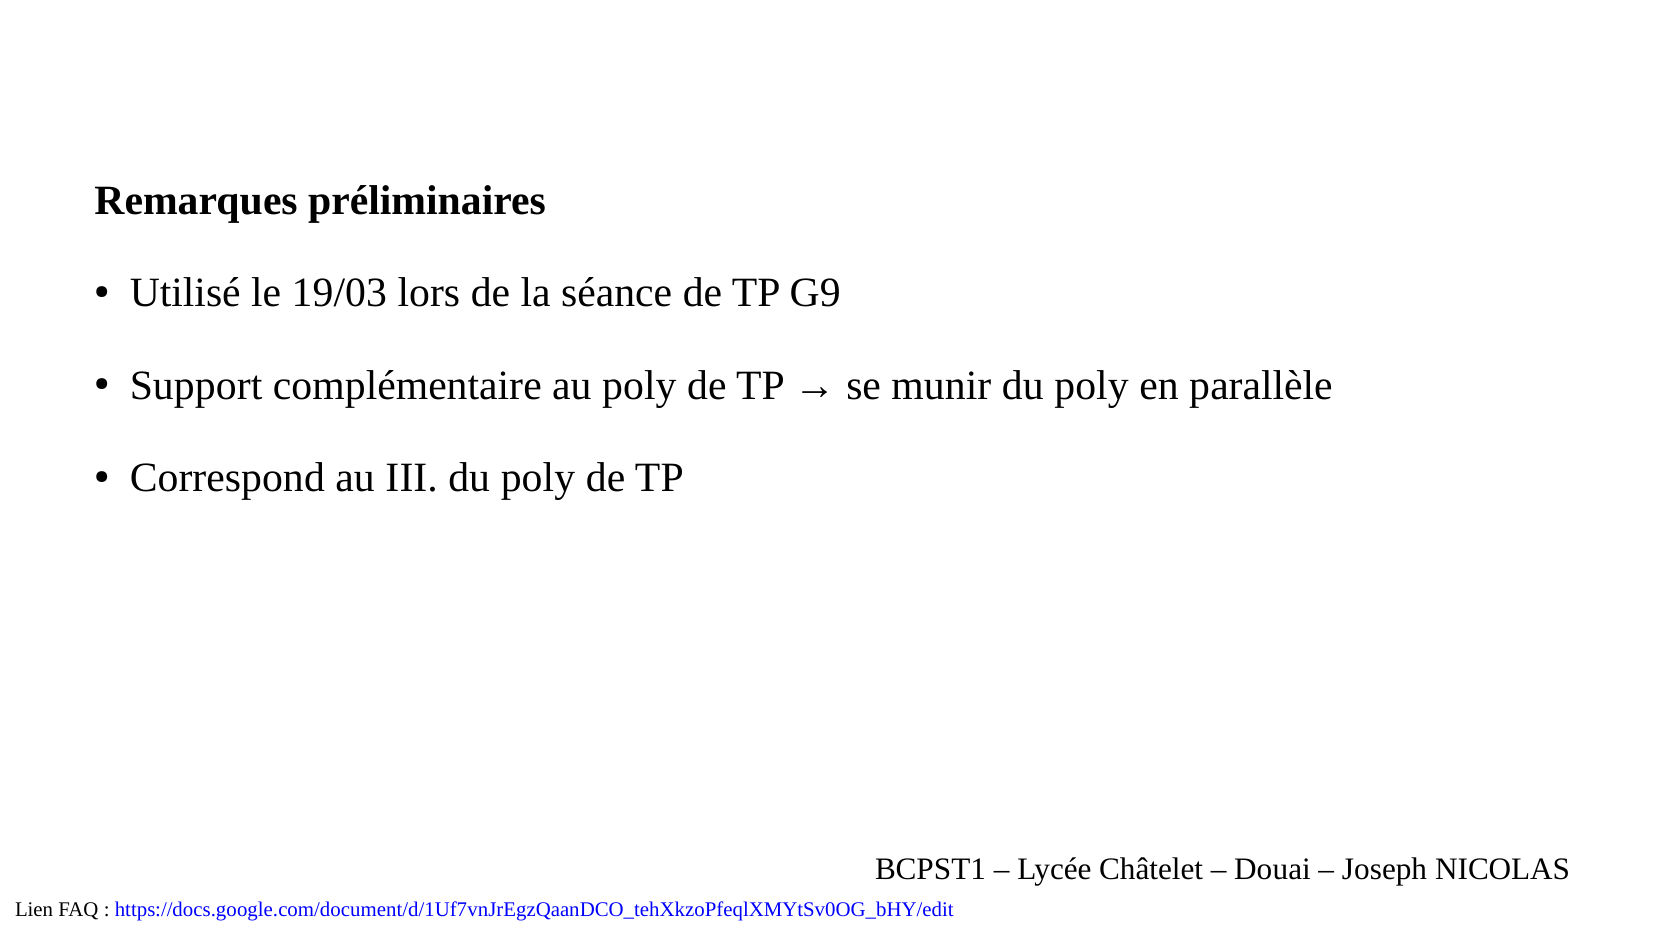

Remarques préliminaires
Utilisé le 19/03 lors de la séance de TP G9
Support complémentaire au poly de TP → se munir du poly en parallèle
Correspond au III. du poly de TP
BCPST1 – Lycée Châtelet – Douai – Joseph NICOLAS
Lien FAQ : https://docs.google.com/document/d/1Uf7vnJrEgzQaanDCO_tehXkzoPfeqlXMYtSv0OG_bHY/edit